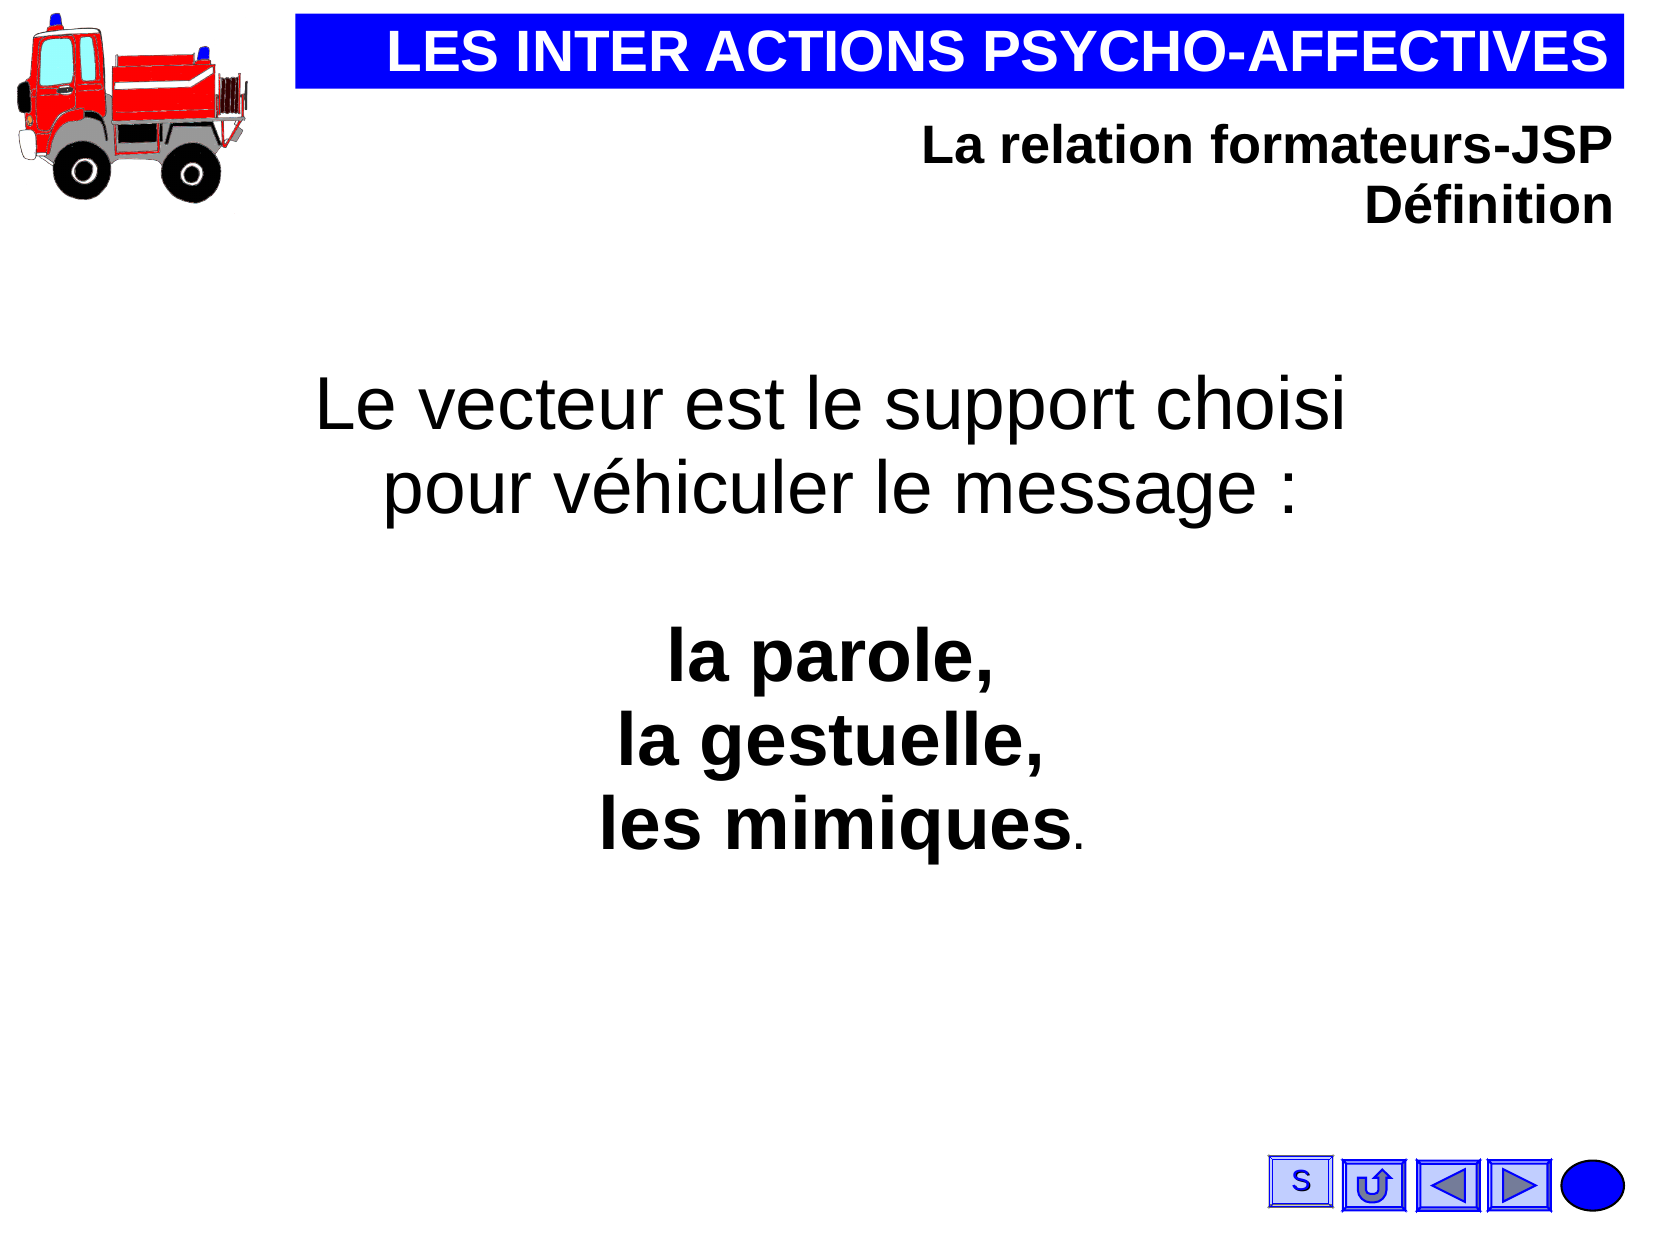

LES INTER ACTIONS PSYCHO-AFFECTIVES
La relation formateurs-JSP
Définition
Le vecteur est le support choisi
pour véhiculer le message :
la parole,
la gestuelle,
les mimiques.
#